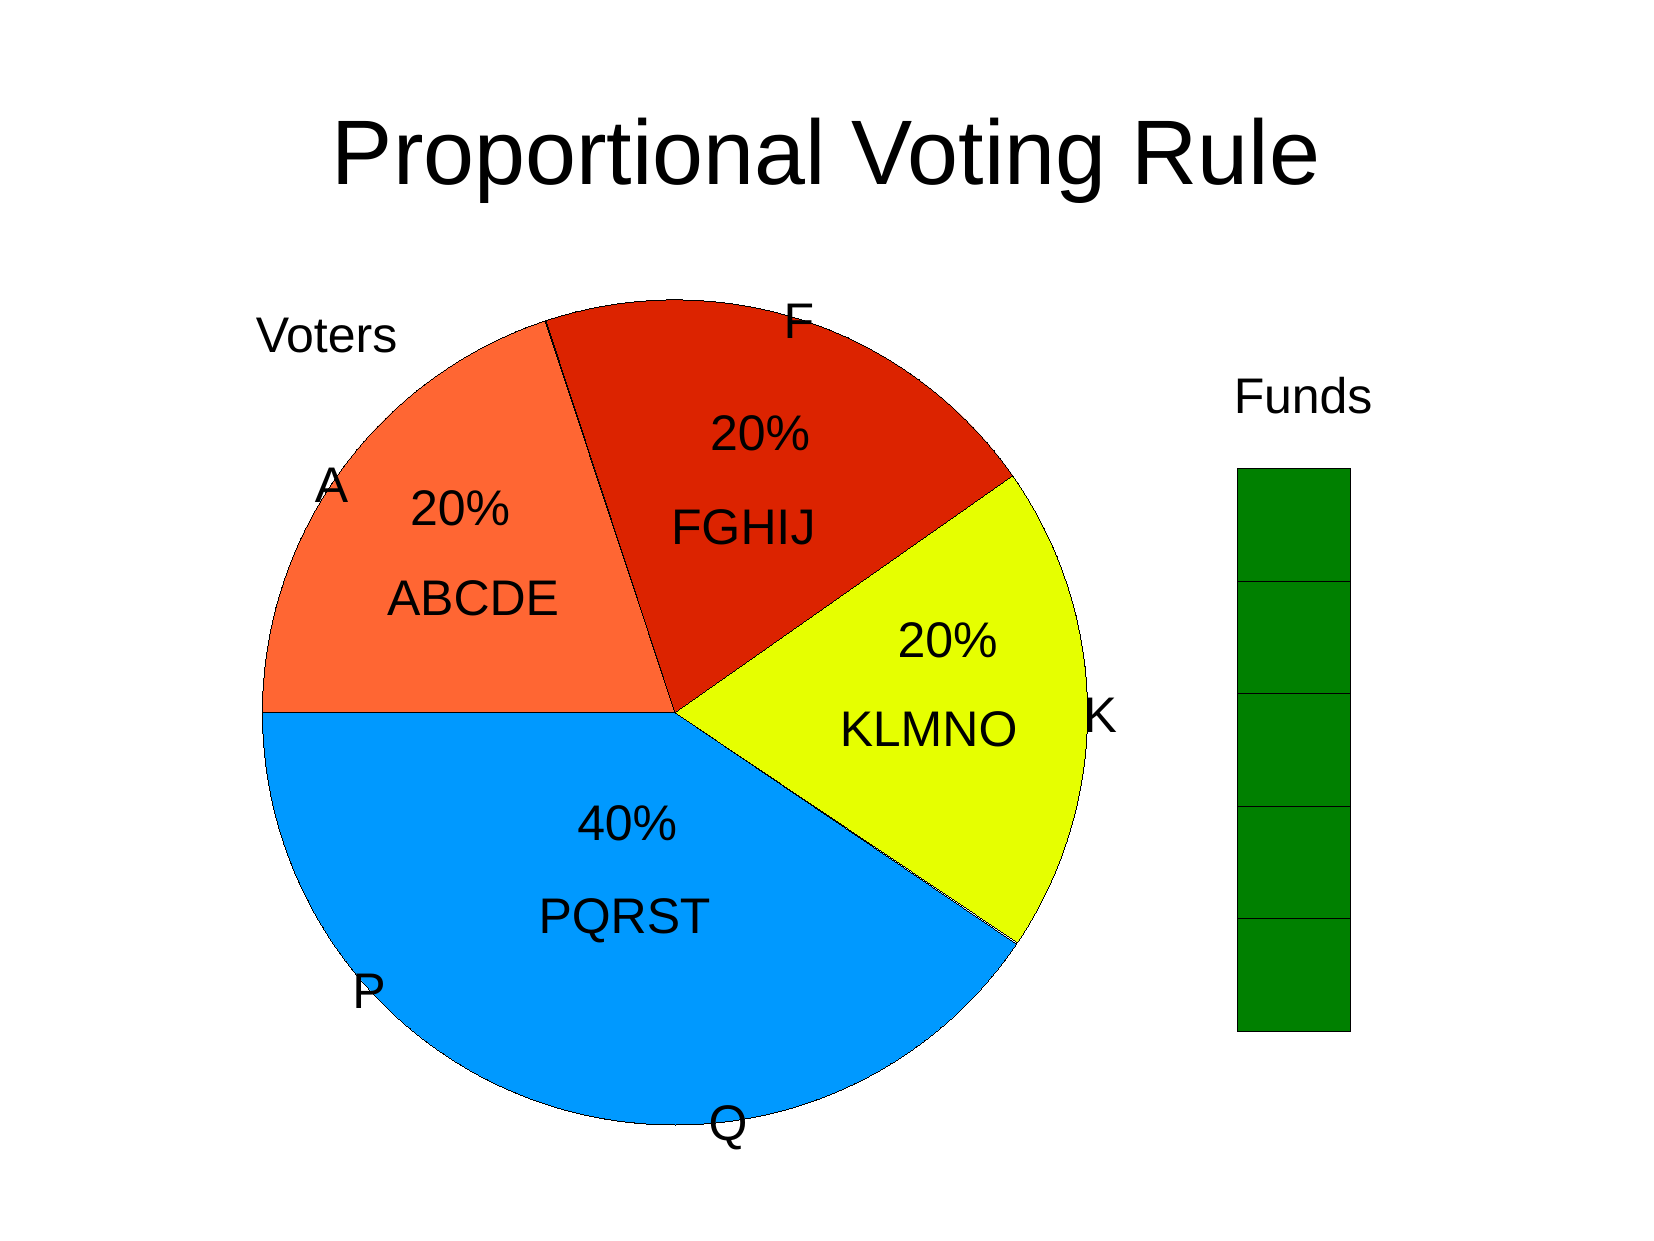

# Proportional Voting Rule
F
Voters
Funds
20%
A
20%
FGHIJ
ABCDE
20%
K
KLMNO
40%
PQRST
P
Q